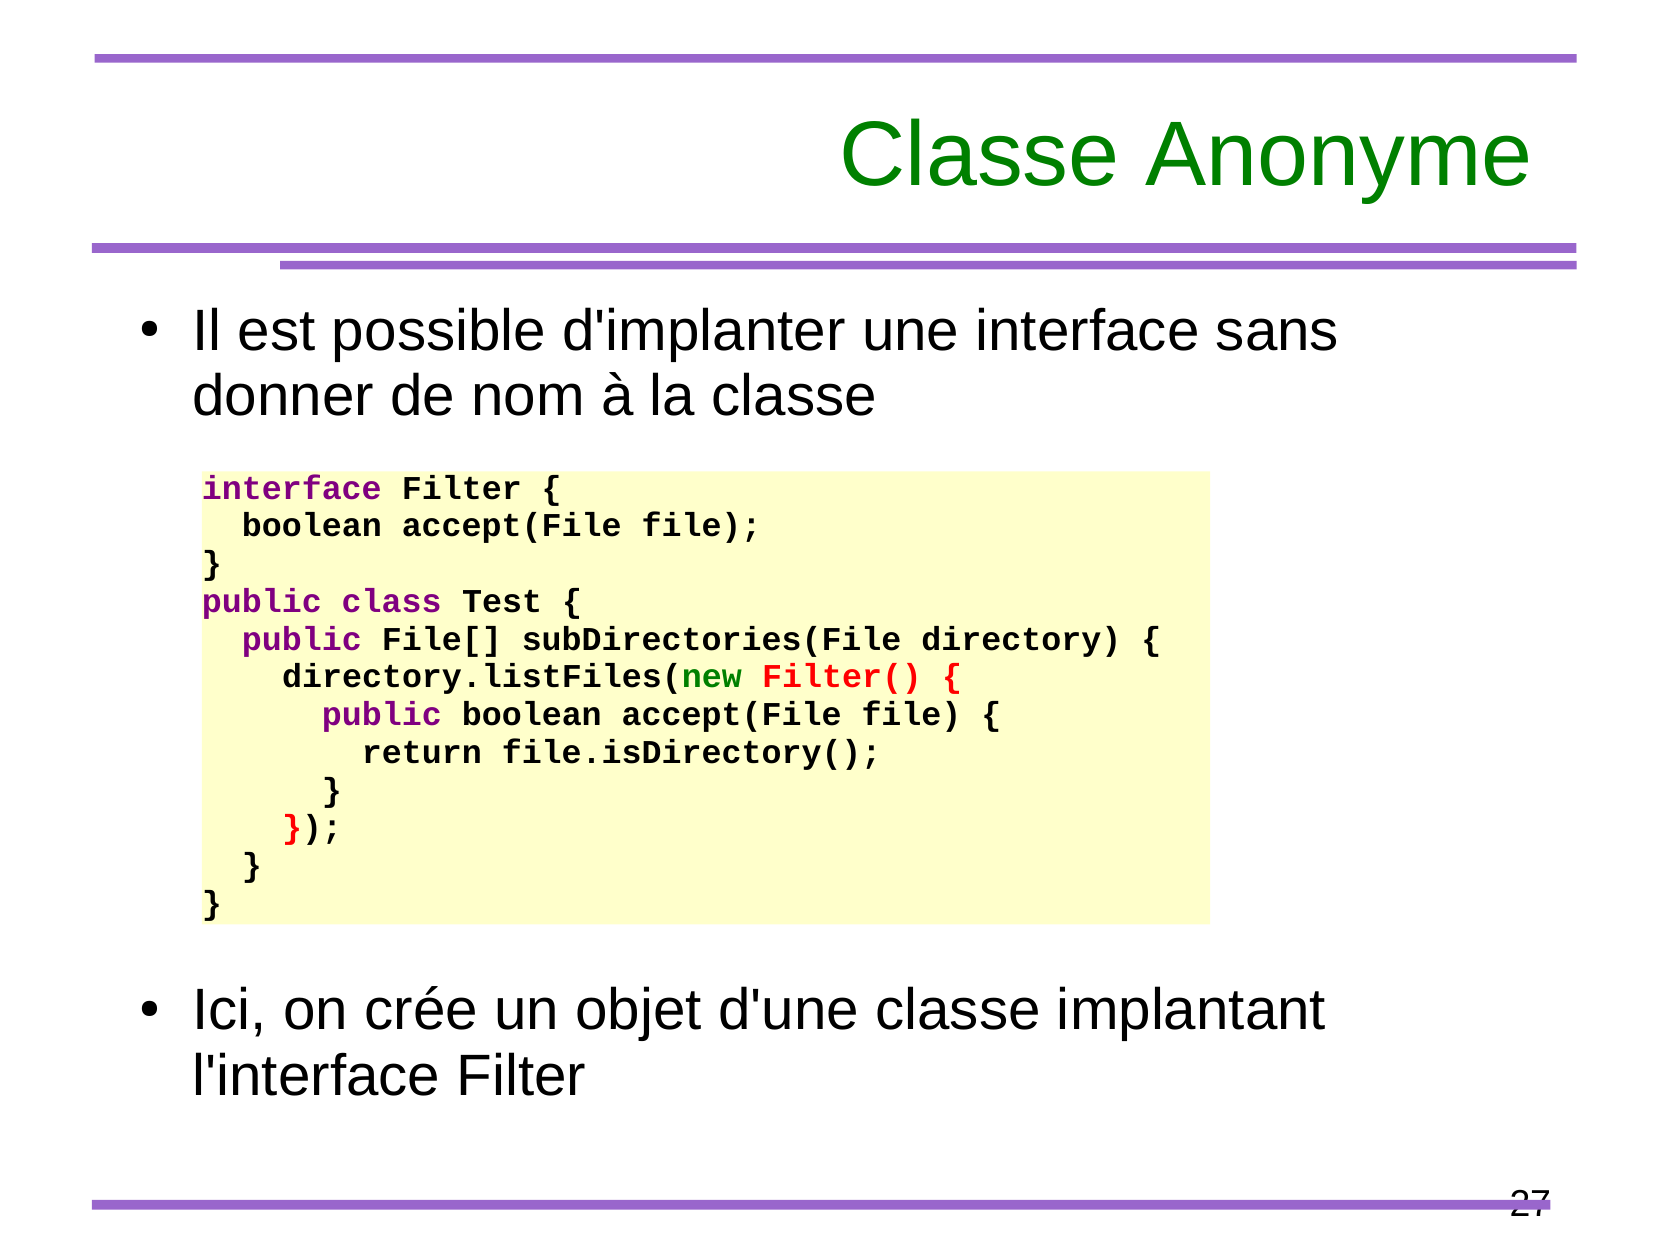

# Classe Anonyme
Il est possible d'implanter une interface sans donner de nom à la classe
Ici, on crée un objet d'une classe implantant l'interface Filter
interface Filter {
 boolean accept(File file);
}
public class Test {
 public File[] subDirectories(File directory) {
 directory.listFiles(new Filter() {
 public boolean accept(File file) {
 return file.isDirectory();
 }
 });
 }
}